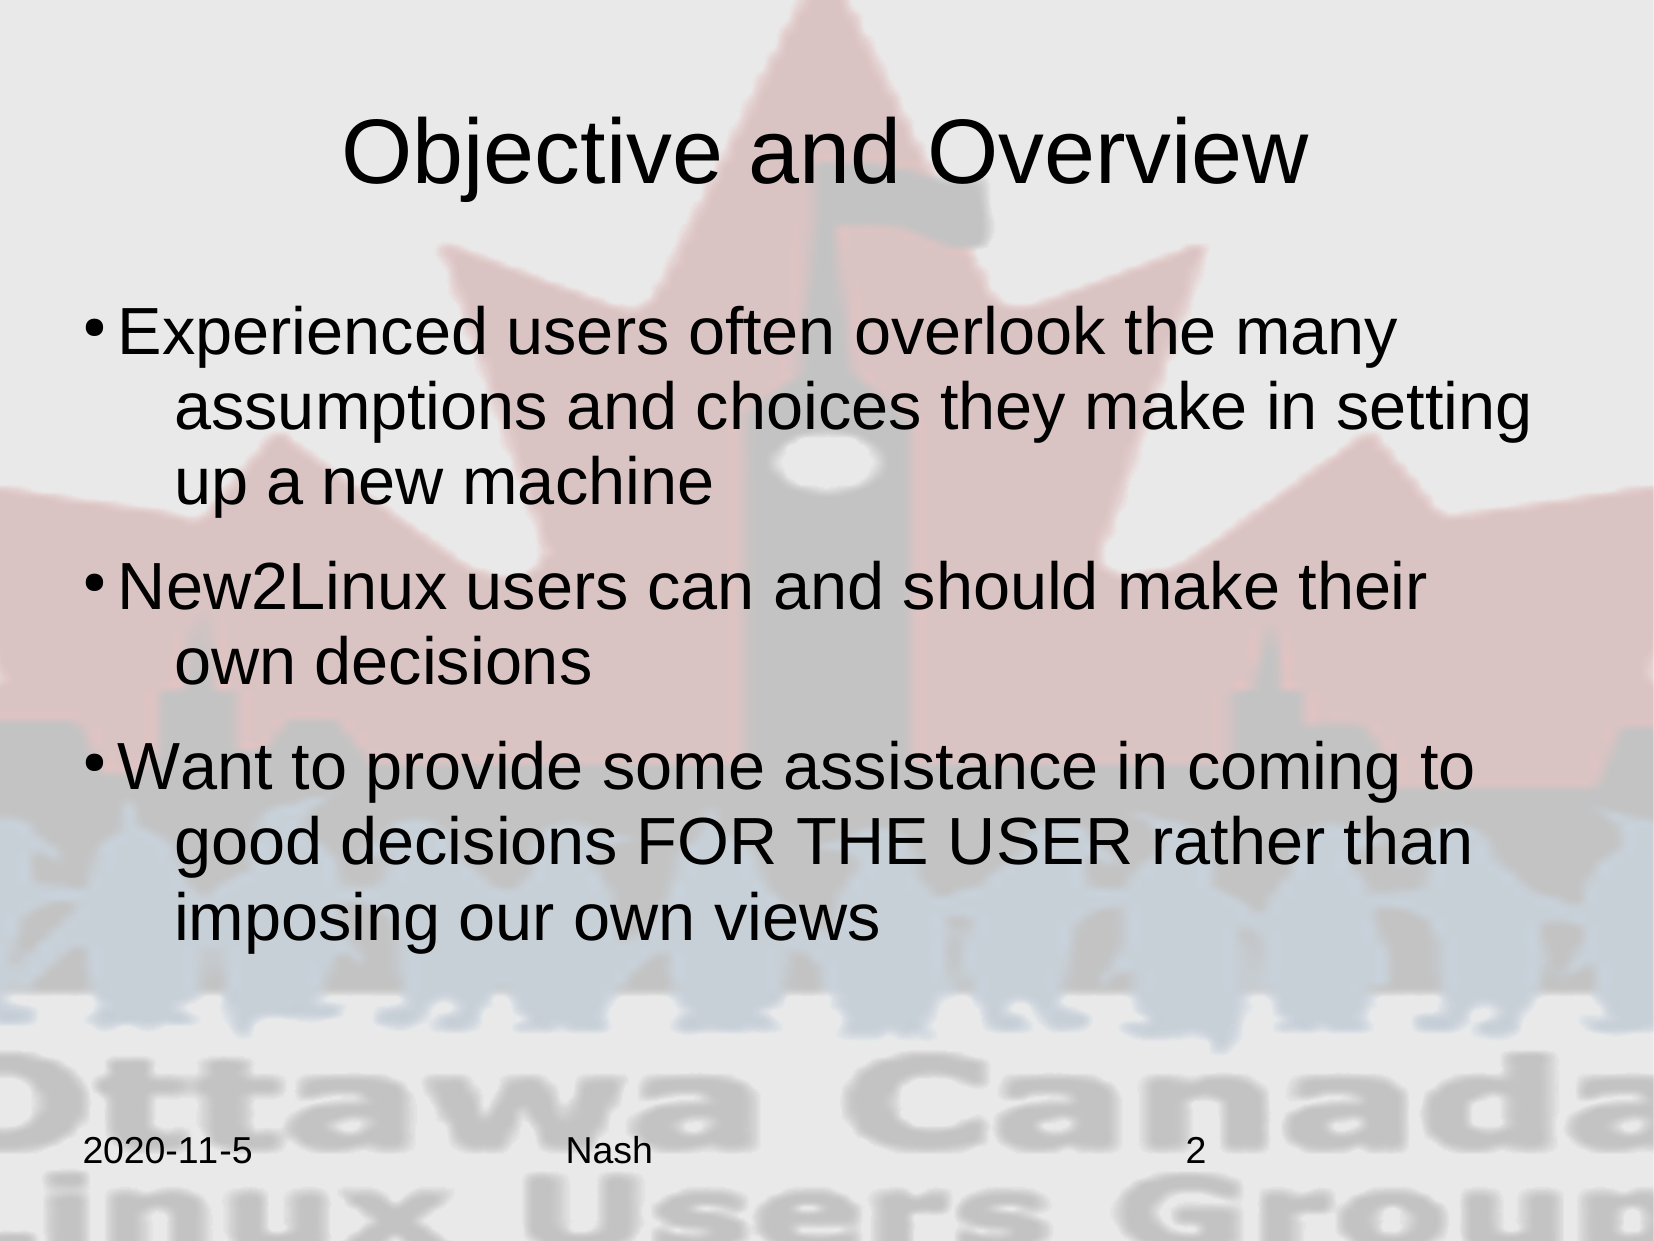

# Objective and Overview
Experienced users often overlook the many assumptions and choices they make in setting up a new machine
New2Linux users can and should make their own decisions
Want to provide some assistance in coming to good decisions FOR THE USER rather than imposing our own views
2